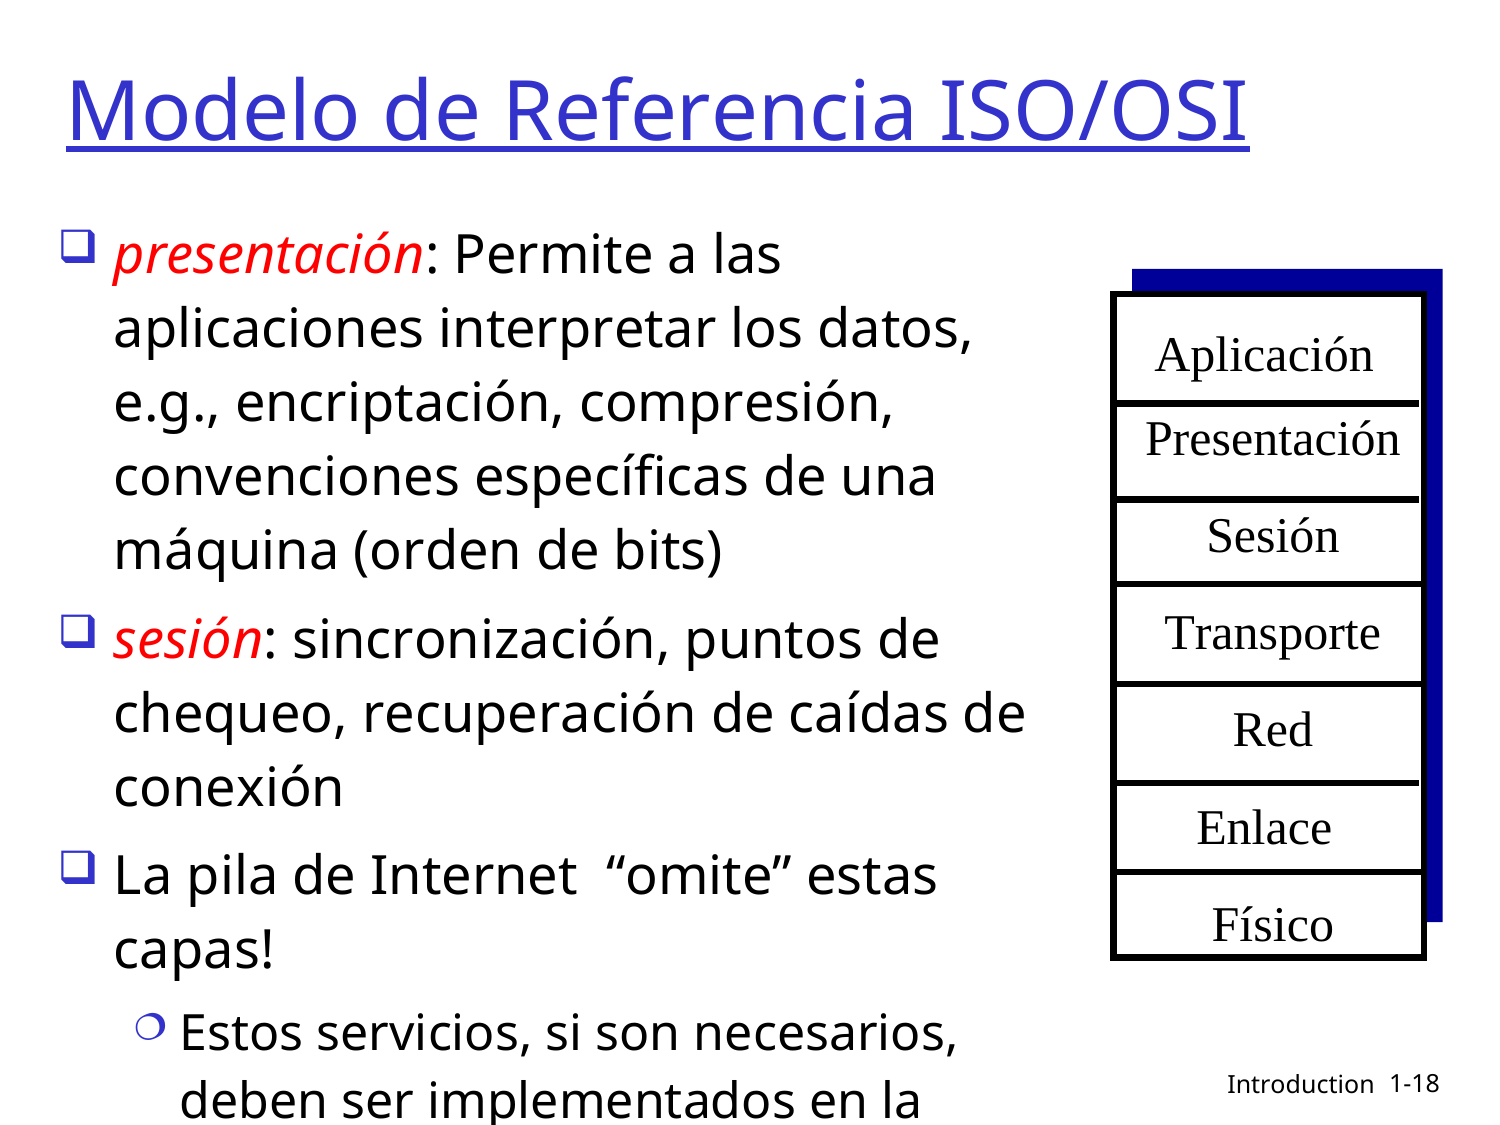

# Modelo de Referencia ISO/OSI
presentación: Permite a las aplicaciones interpretar los datos, e.g., encriptación, compresión, convenciones específicas de una máquina (orden de bits)
sesión: sincronización, puntos de chequeo, recuperación de caídas de conexión
La pila de Internet “omite” estas capas!
Estos servicios, si son necesarios, deben ser implementados en la aplicación.
Aplicación
Presentación
Sesión
Transporte
Red
Enlace
Físico
Introduction